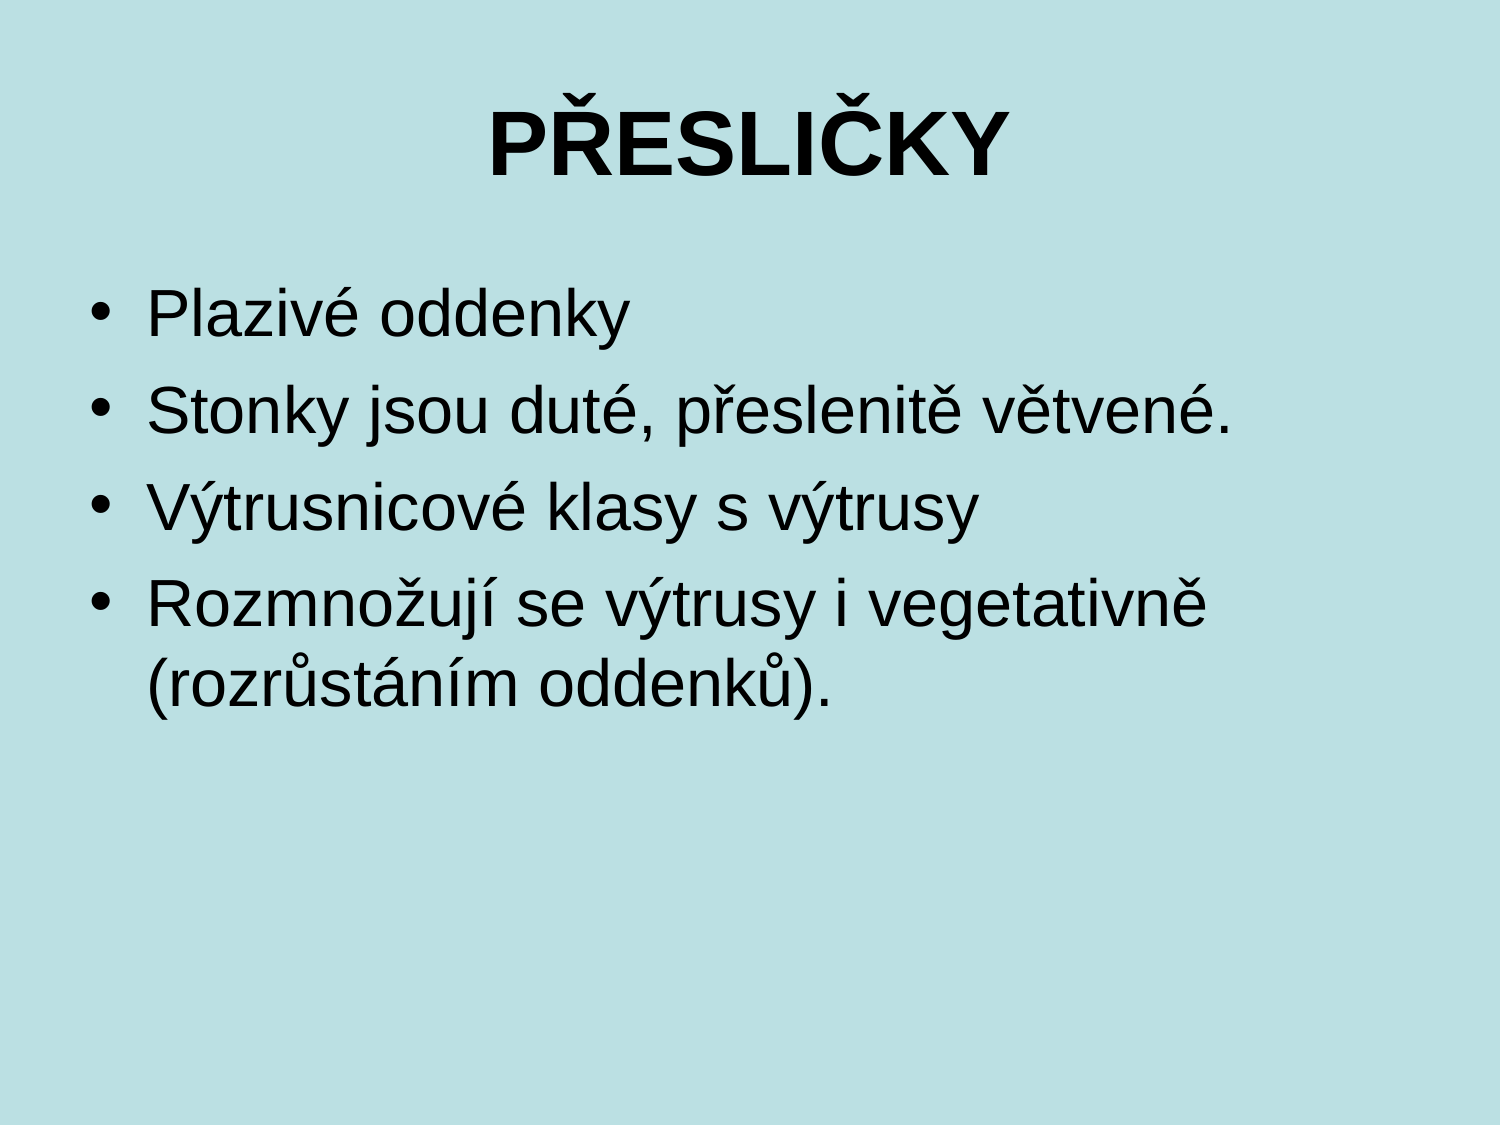

# PŘESLIČKY
Plazivé oddenky
Stonky jsou duté, přeslenitě větvené.
Výtrusnicové klasy s výtrusy
Rozmnožují se výtrusy i vegetativně (rozrůstáním oddenků).